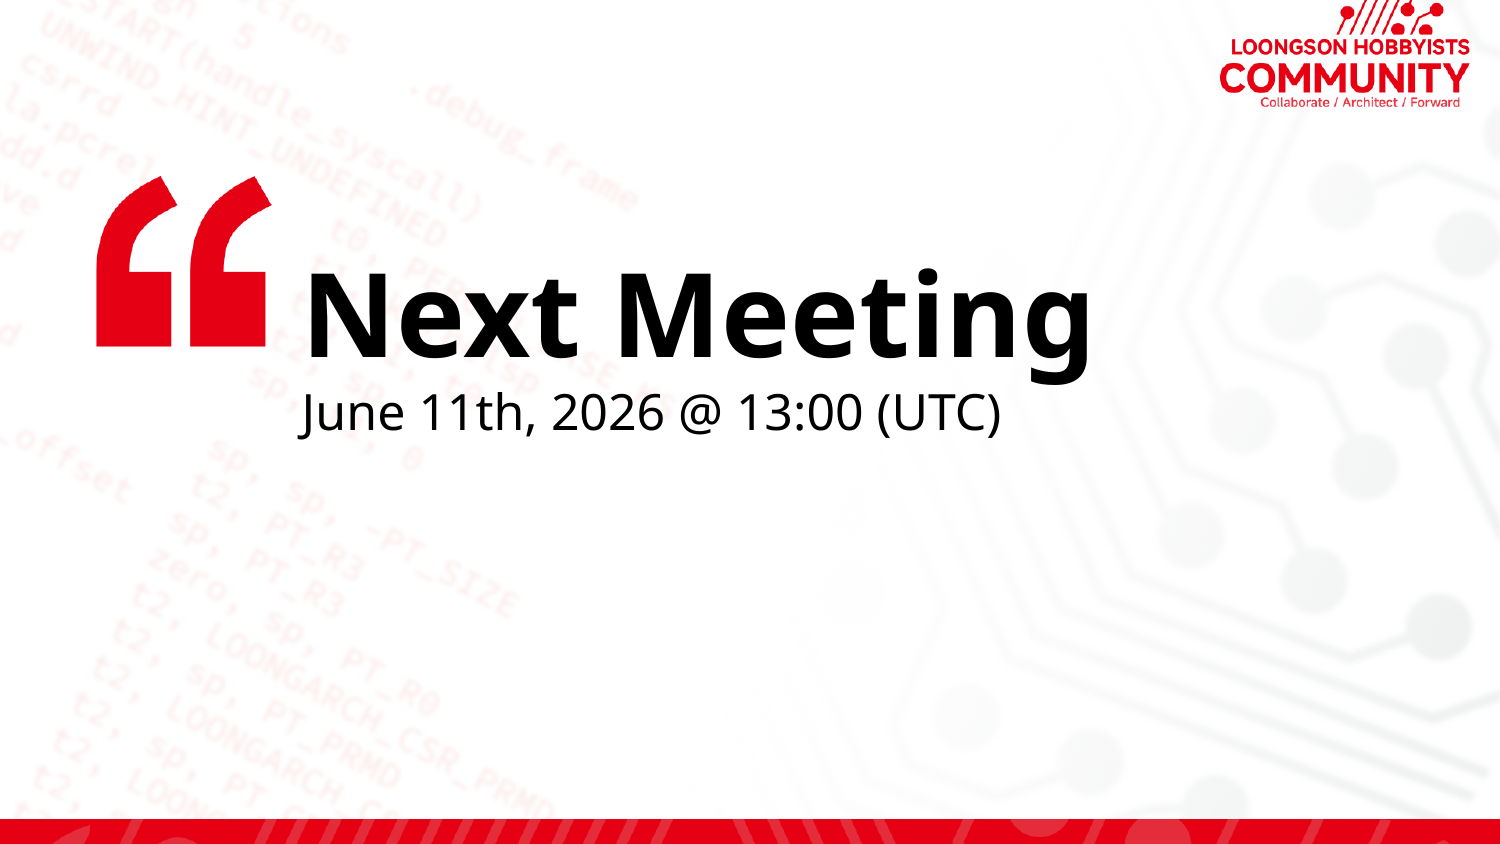

# Next Meeting June 11th, 2026 @ 13:00 (UTC)